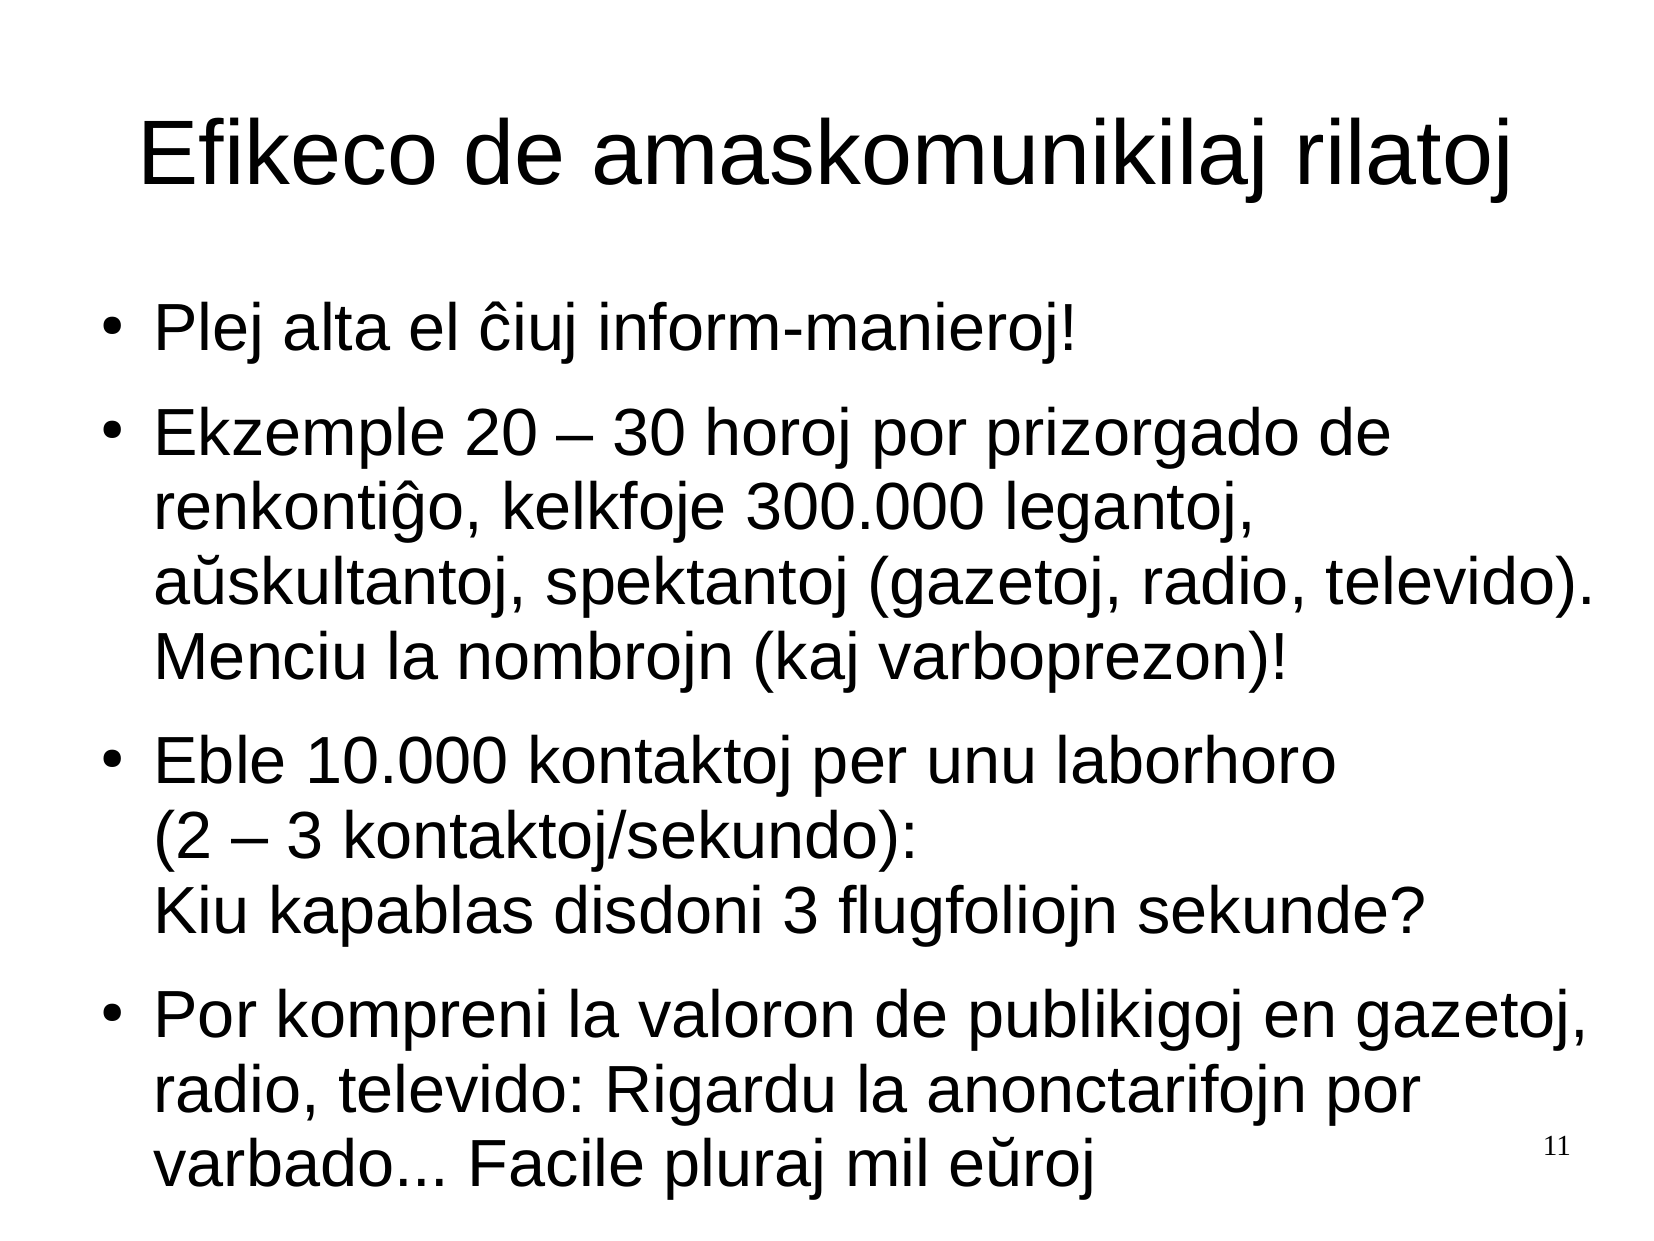

# Efikeco de amaskomunikilaj rilatoj
Plej alta el ĉiuj inform-manieroj!
Ekzemple 20 – 30 horoj por prizorgado de renkontiĝo, kelkfoje 300.000 legantoj, aŭskultantoj, spektantoj (gazetoj, radio, televido). Menciu la nombrojn (kaj varboprezon)!
Eble 10.000 kontaktoj per unu laborhoro
(2 – 3 kontaktoj/sekundo):
Kiu kapablas disdoni 3 flugfoliojn sekunde?
Por kompreni la valoron de publikigoj en gazetoj, radio, televido: Rigardu la anonctarifojn por varbado... Facile pluraj mil eŭroj
11